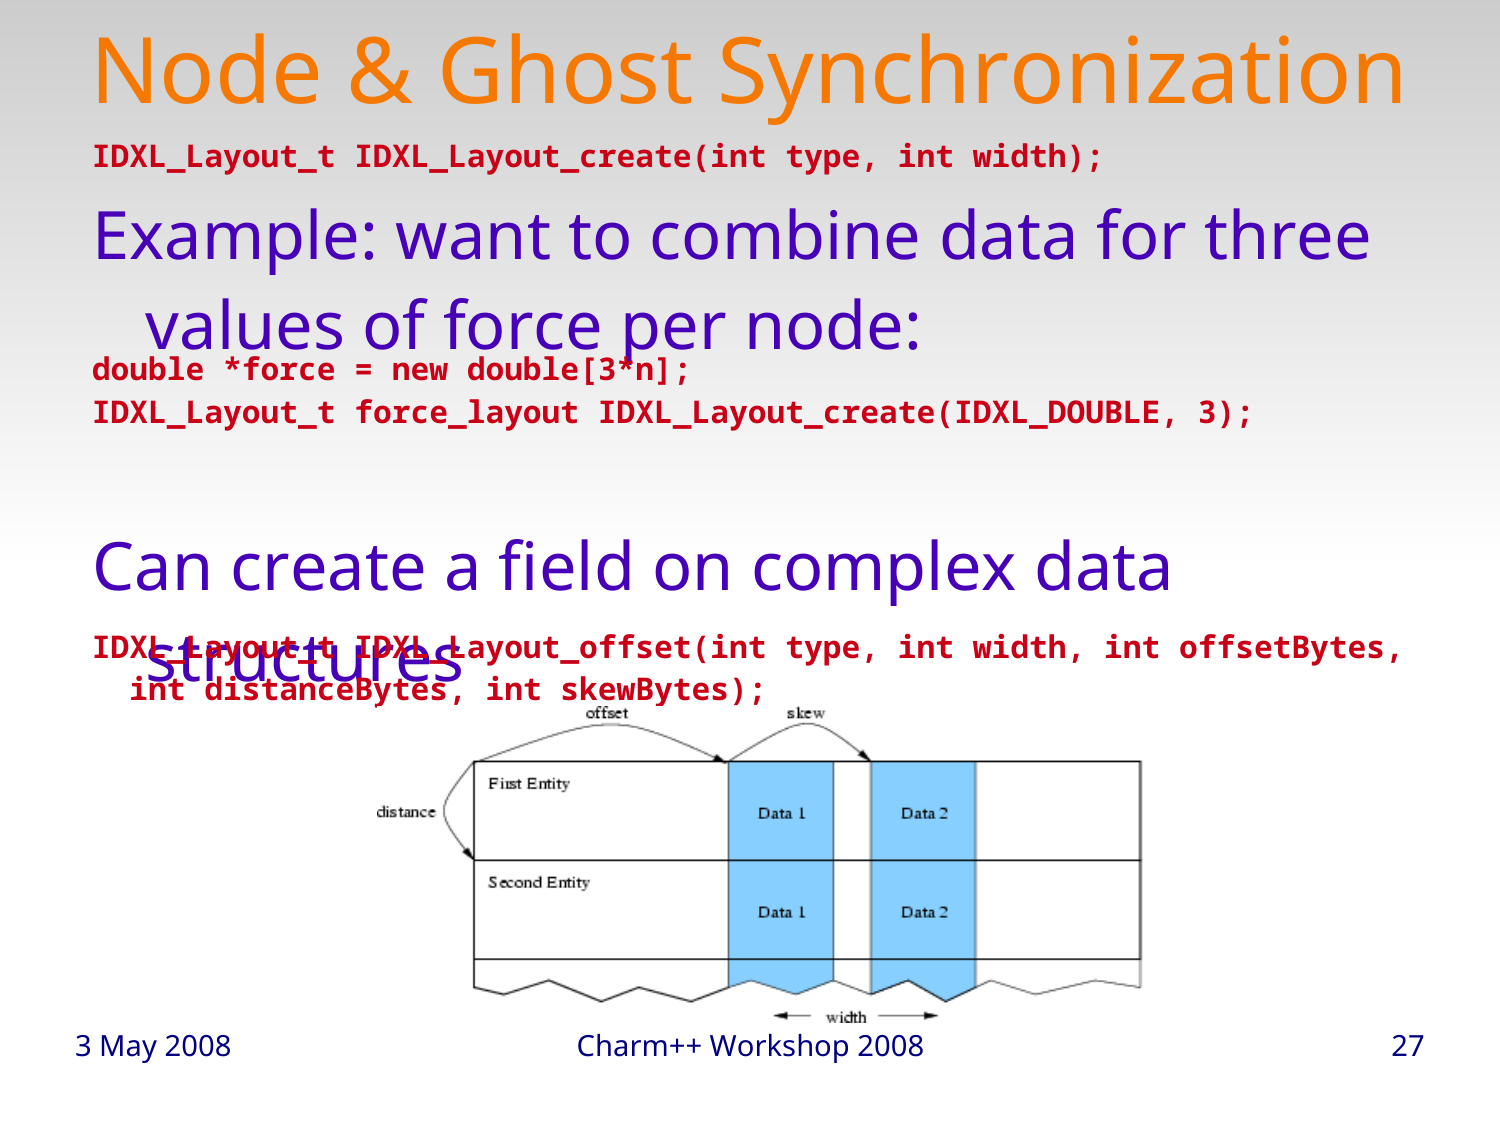

# Node & Ghost Synchronization
IDXL_Layout_t IDXL_Layout_create(int type, int width);
Example: want to combine data for three values of force per node:
Can create a field on complex data structures
double *force = new double[3*n];
IDXL_Layout_t force_layout IDXL_Layout_create(IDXL_DOUBLE, 3);
IDXL_Layout_t IDXL_Layout_offset(int type, int width, int offsetBytes,
 int distanceBytes, int skewBytes);
3 May 2008
Charm++ Workshop 2008
27